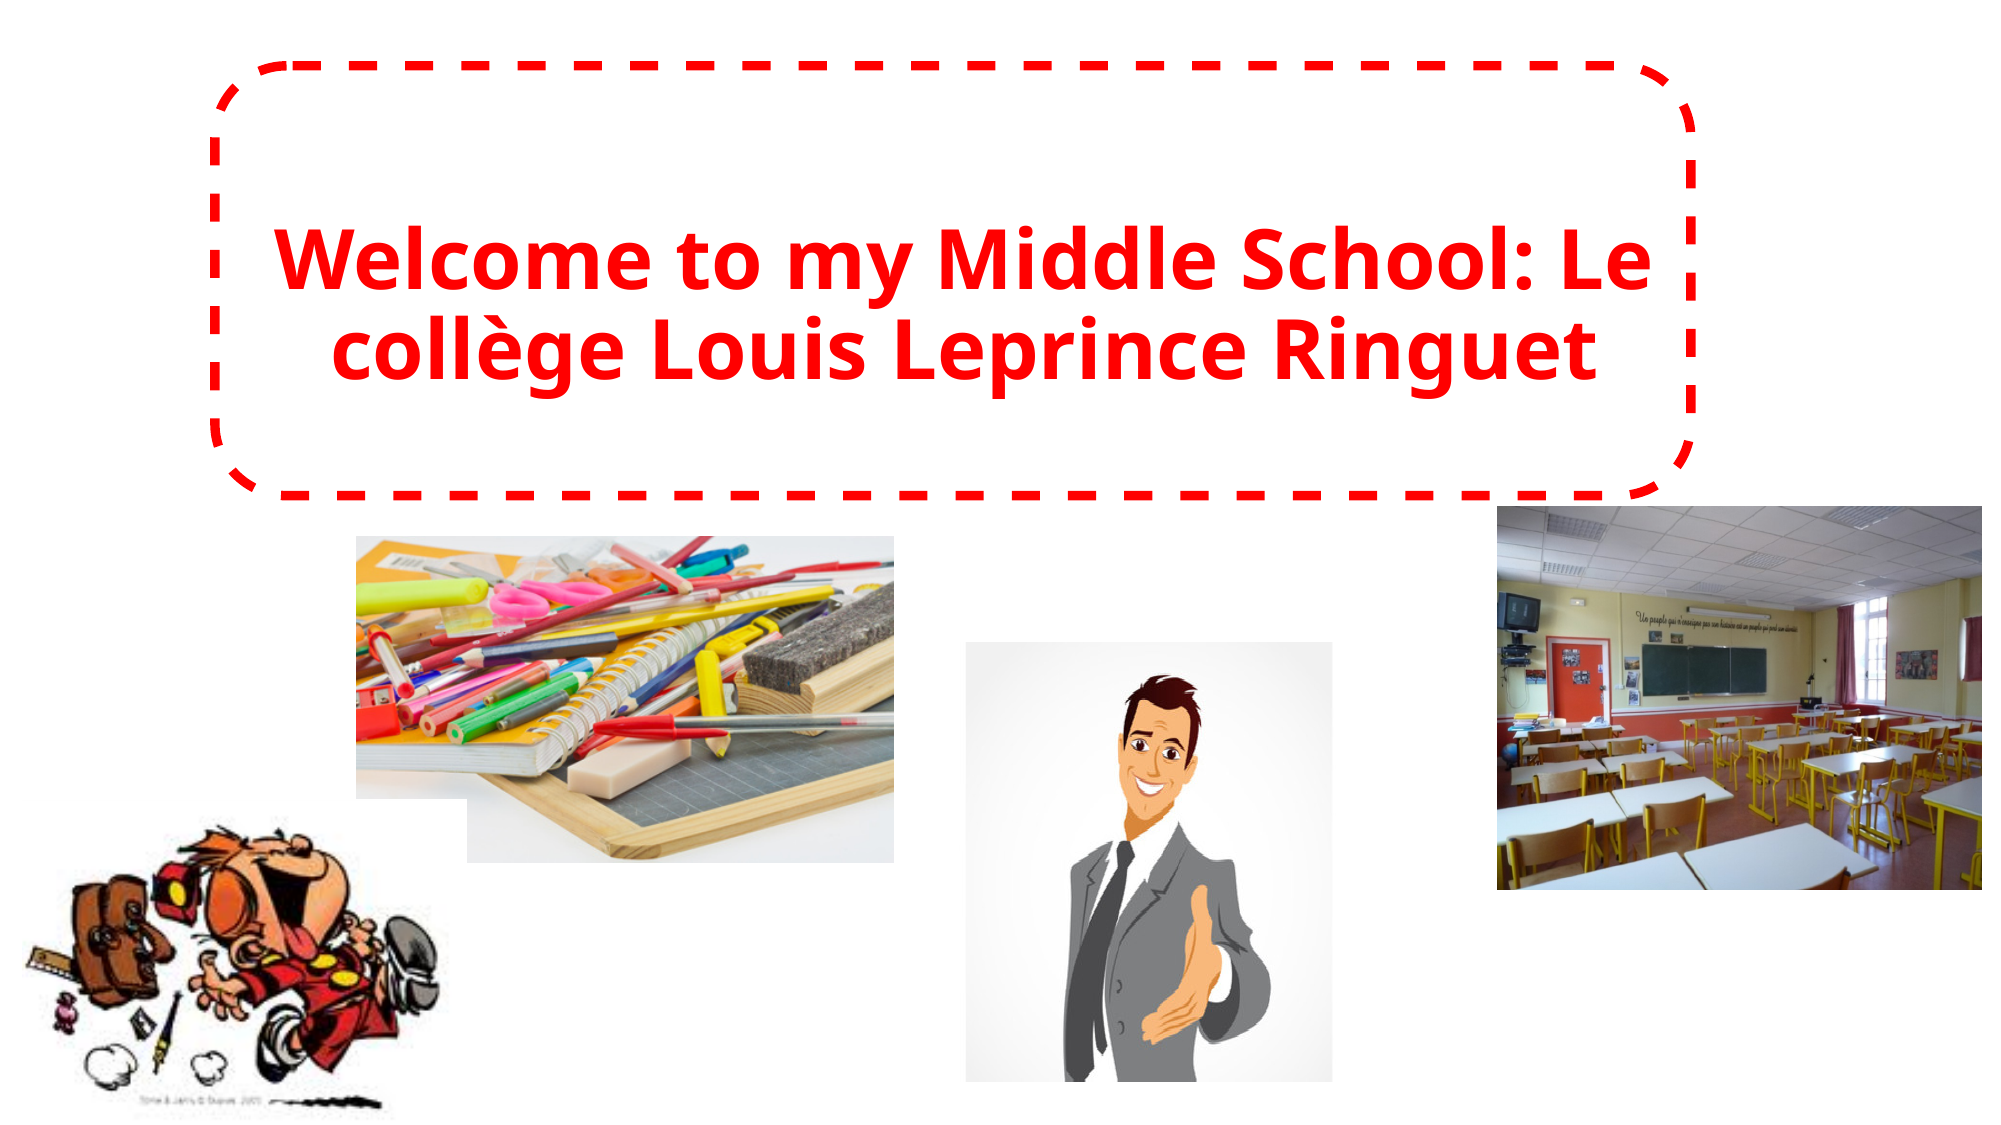

# Welcome to my Middle School: Le collège Louis Leprince Ringuet